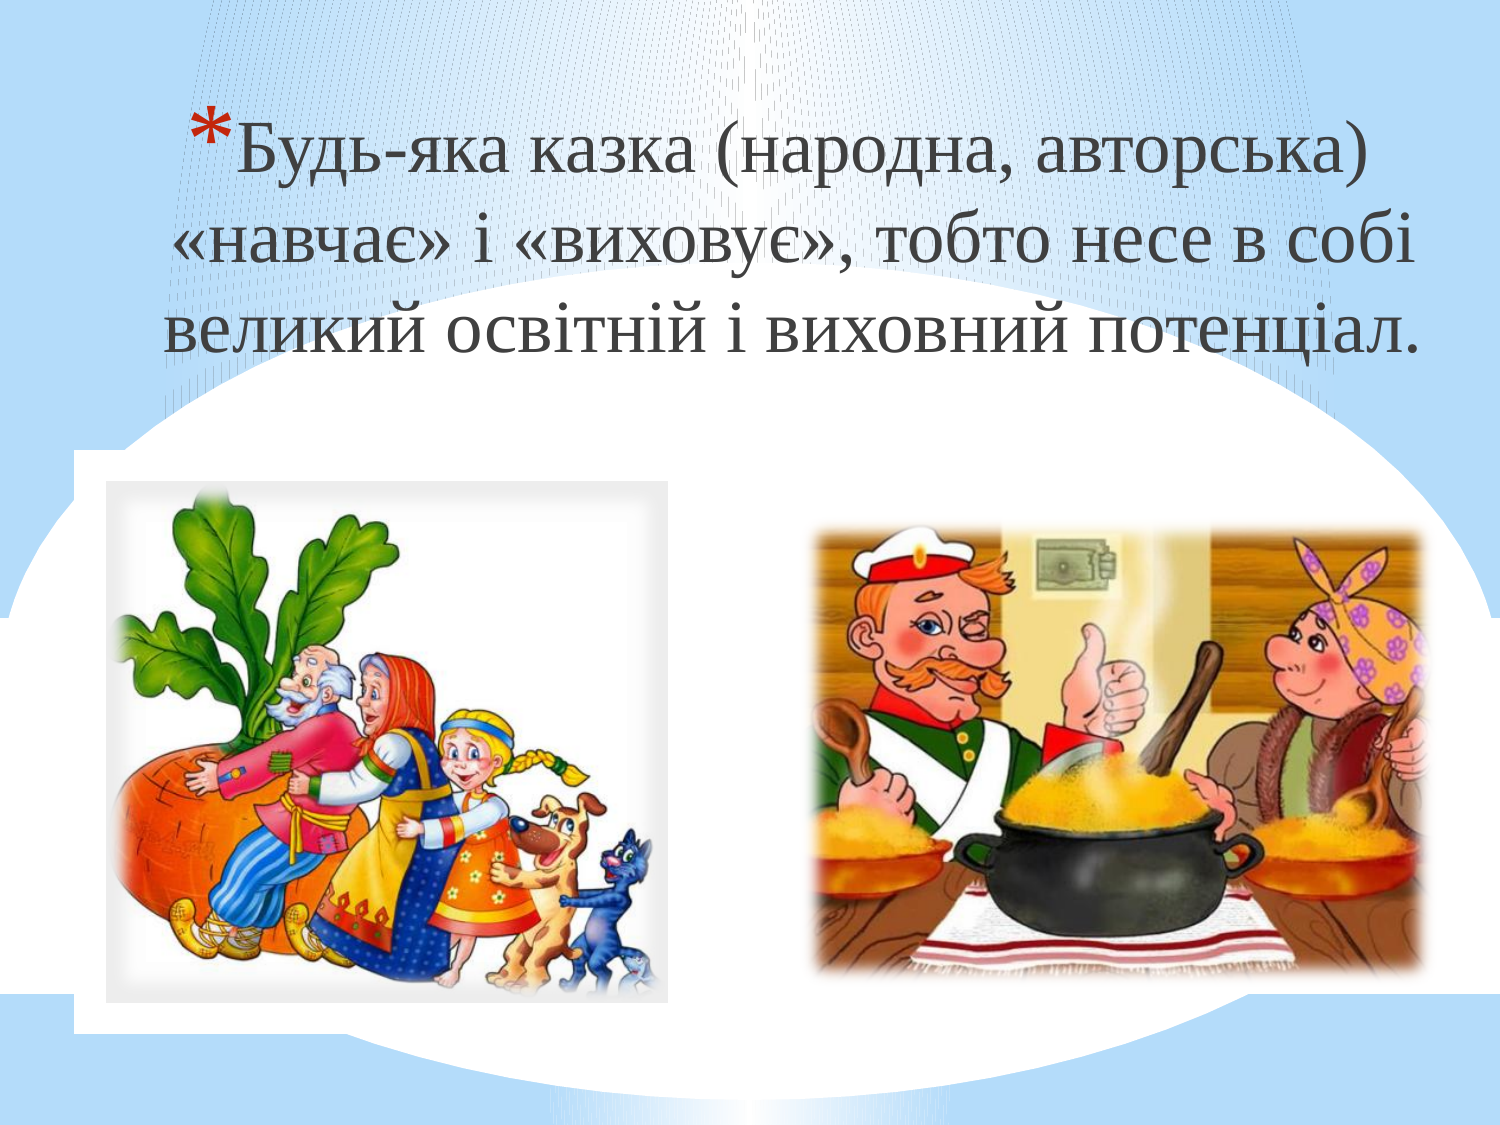

# Будь-яка казка (народна, авторська) «навчає» і «виховує», тобто несе в собі великий освітній і виховний потенціал.